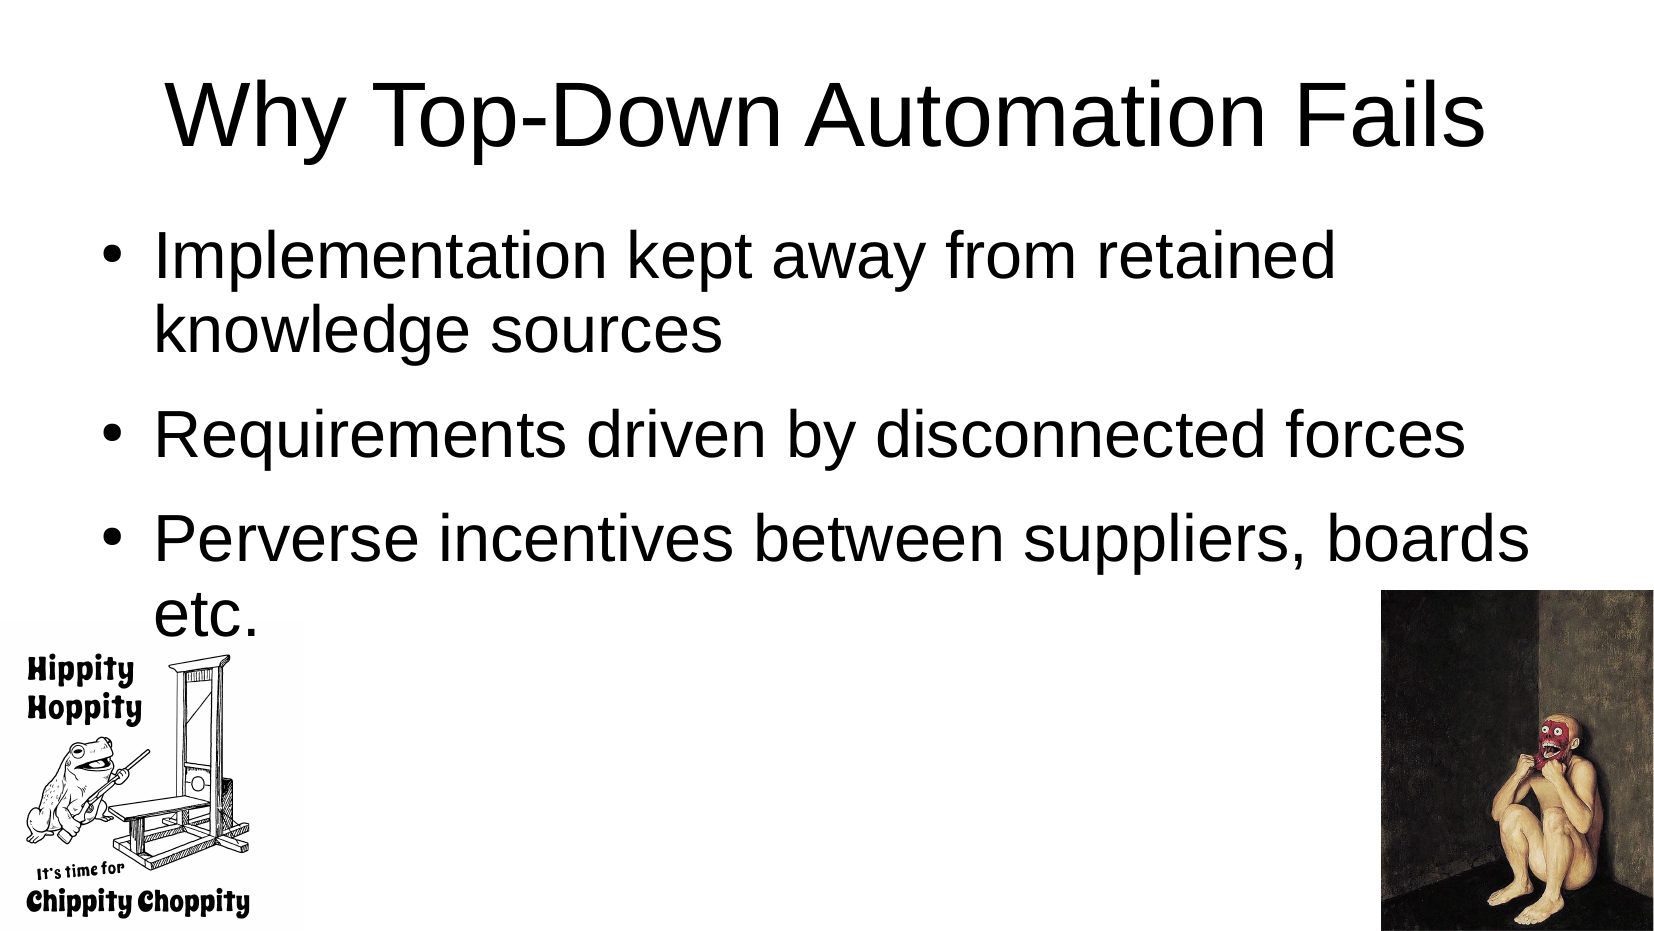

# Why Top-Down Automation Fails
Implementation kept away from retained knowledge sources
Requirements driven by disconnected forces
Perverse incentives between suppliers, boards etc.